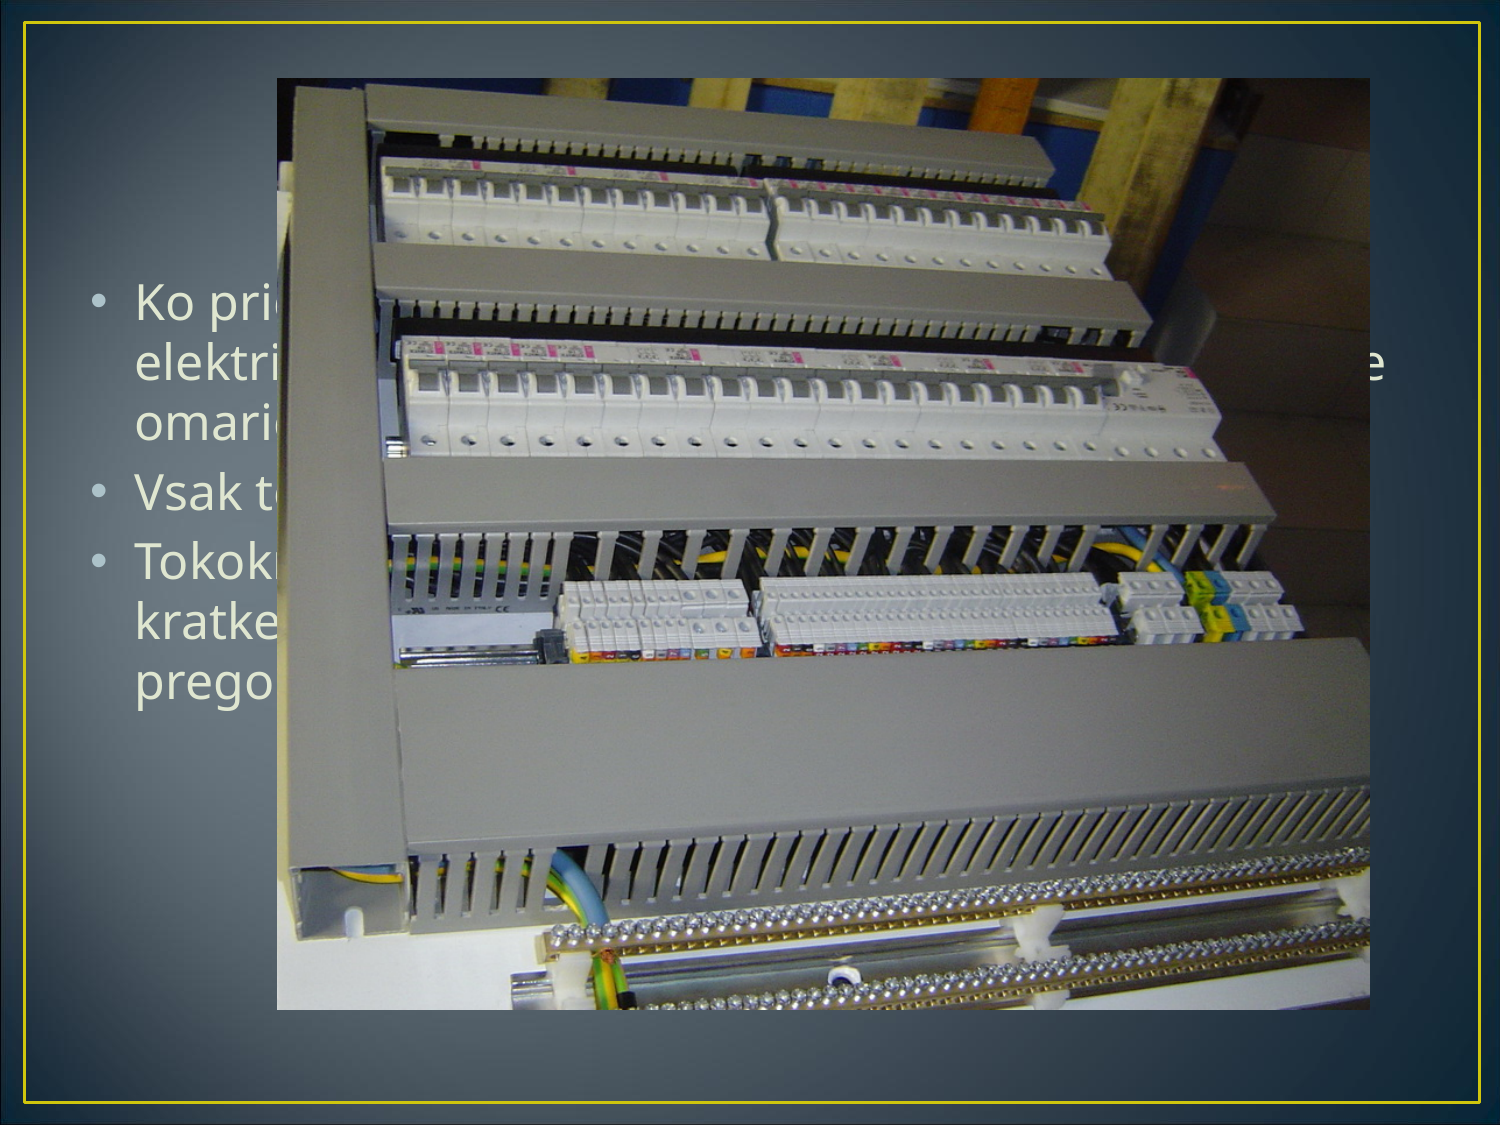

# VAROVALKE V HIŠI
Ko pride elektrika iz omrežja hišo, gre najprej skozi električni števec in nato v omarico z varovalkami, iz te omarice pa steče po večih tokokrogih.
Vsak tokokrog mora imeti svojo varovalko,
Tokokrogi v prostorih kjer lahko hitro pride do kratkega stika (kopalnica) potrebujejo varovalke, ki pregorijo pri nekaj amperih.